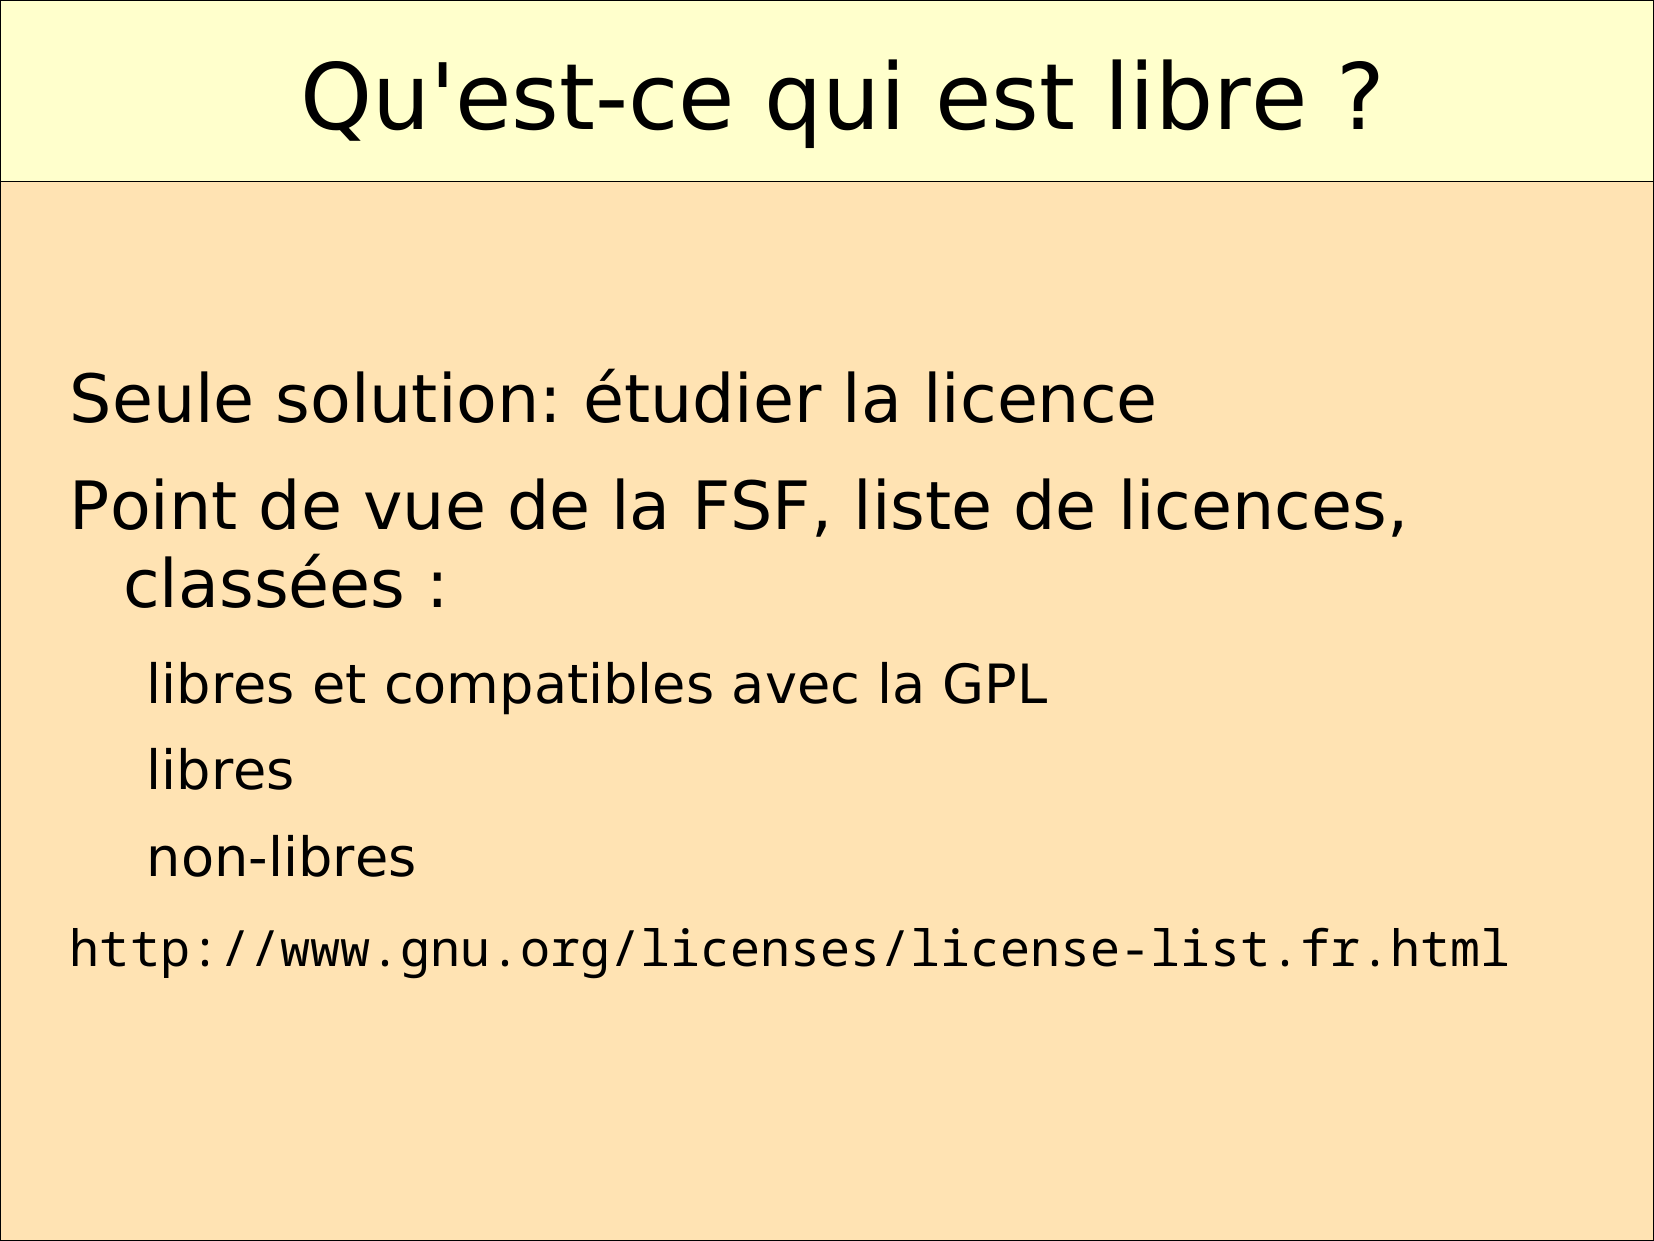

# Qu'est-ce qui est libre ?
Seule solution: étudier la licence
Point de vue de la FSF, liste de licences, classées :
libres et compatibles avec la GPL
libres
non-libres
http://www.gnu.org/licenses/license-list.fr.html